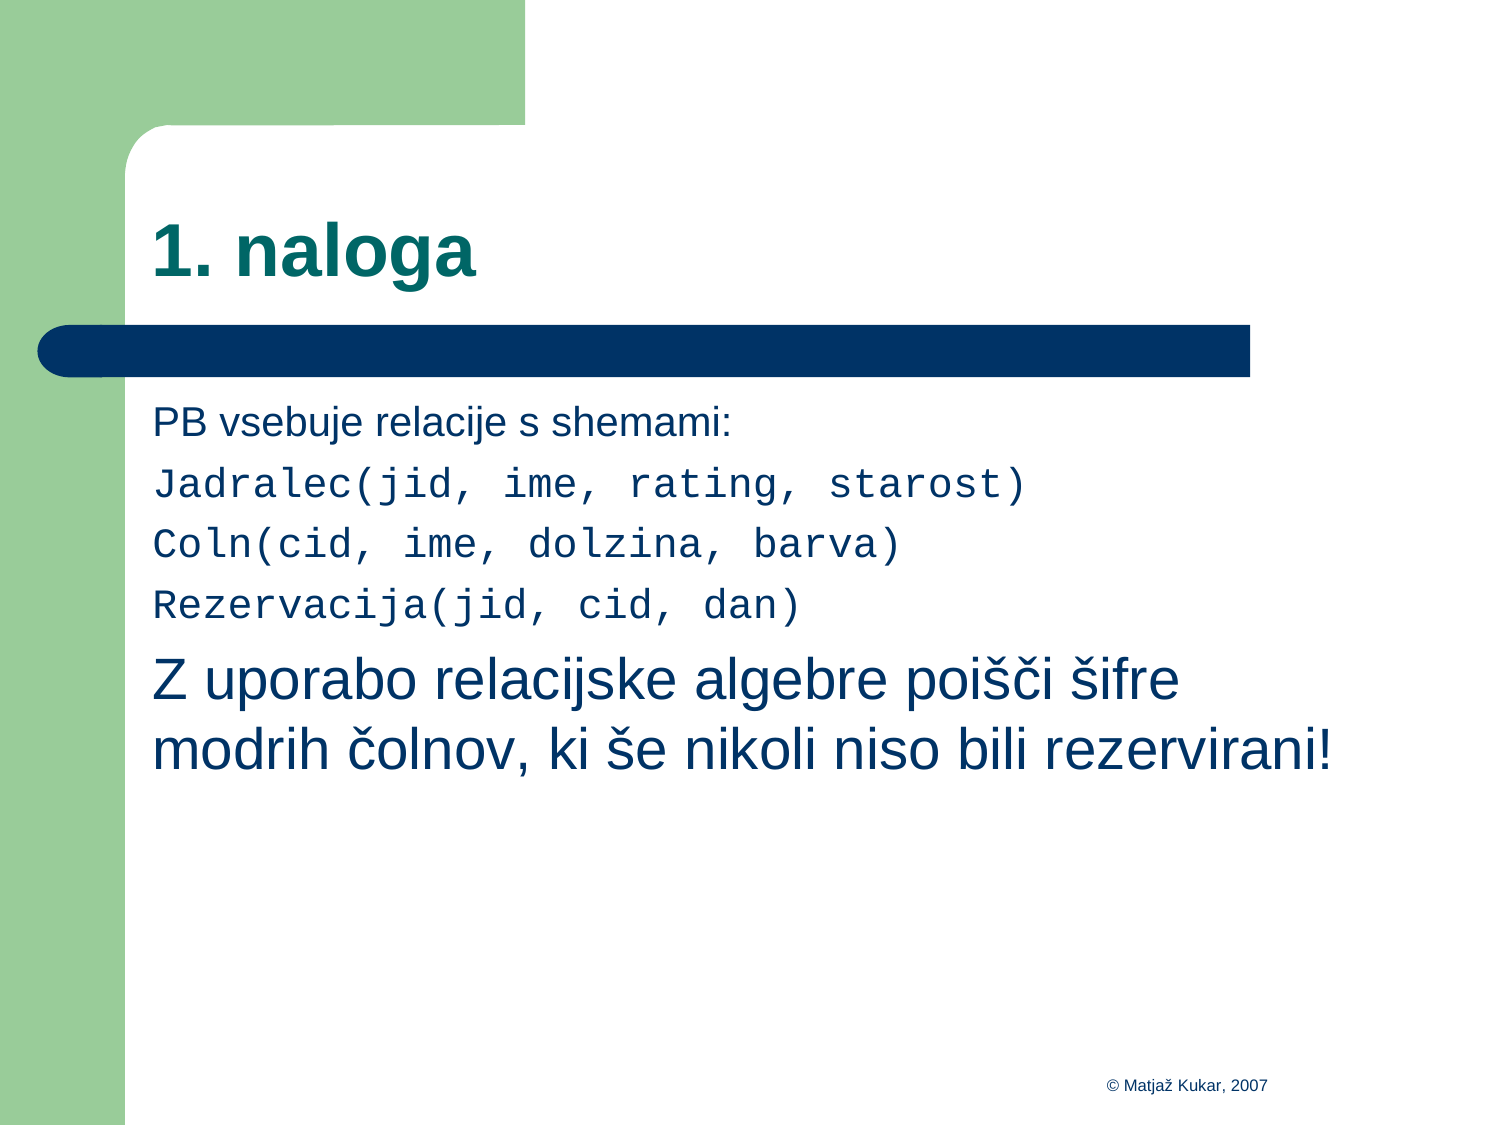

# 1. naloga
PB vsebuje relacije s shemami:
Jadralec(jid, ime, rating, starost)
Coln(cid, ime, dolzina, barva)
Rezervacija(jid, cid, dan)
Z uporabo relacijske algebre poišči šifre
modrih čolnov, ki še nikoli niso bili rezervirani!
© Matjaž Kukar, 2007